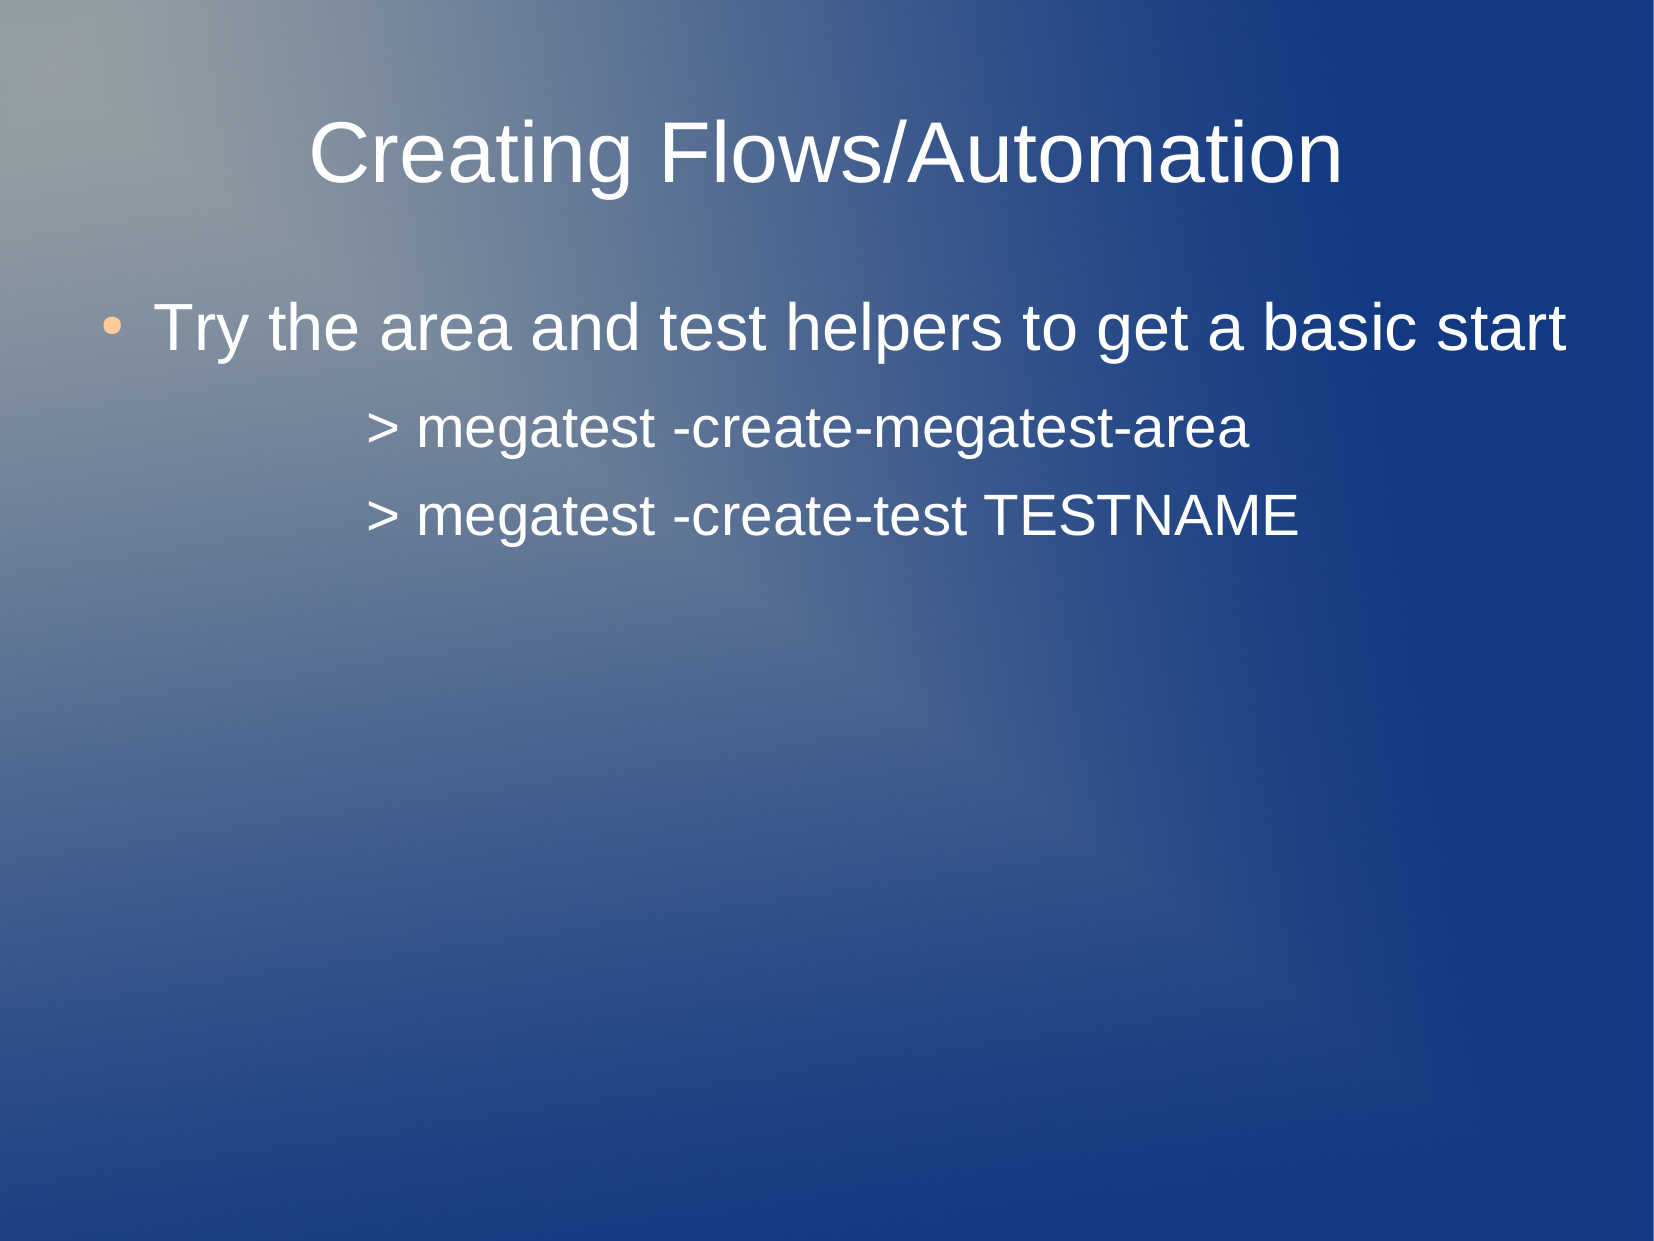

# Creating Flows/Automation
Try the area and test helpers to get a basic start
> megatest -create-megatest-area
> megatest -create-test TESTNAME